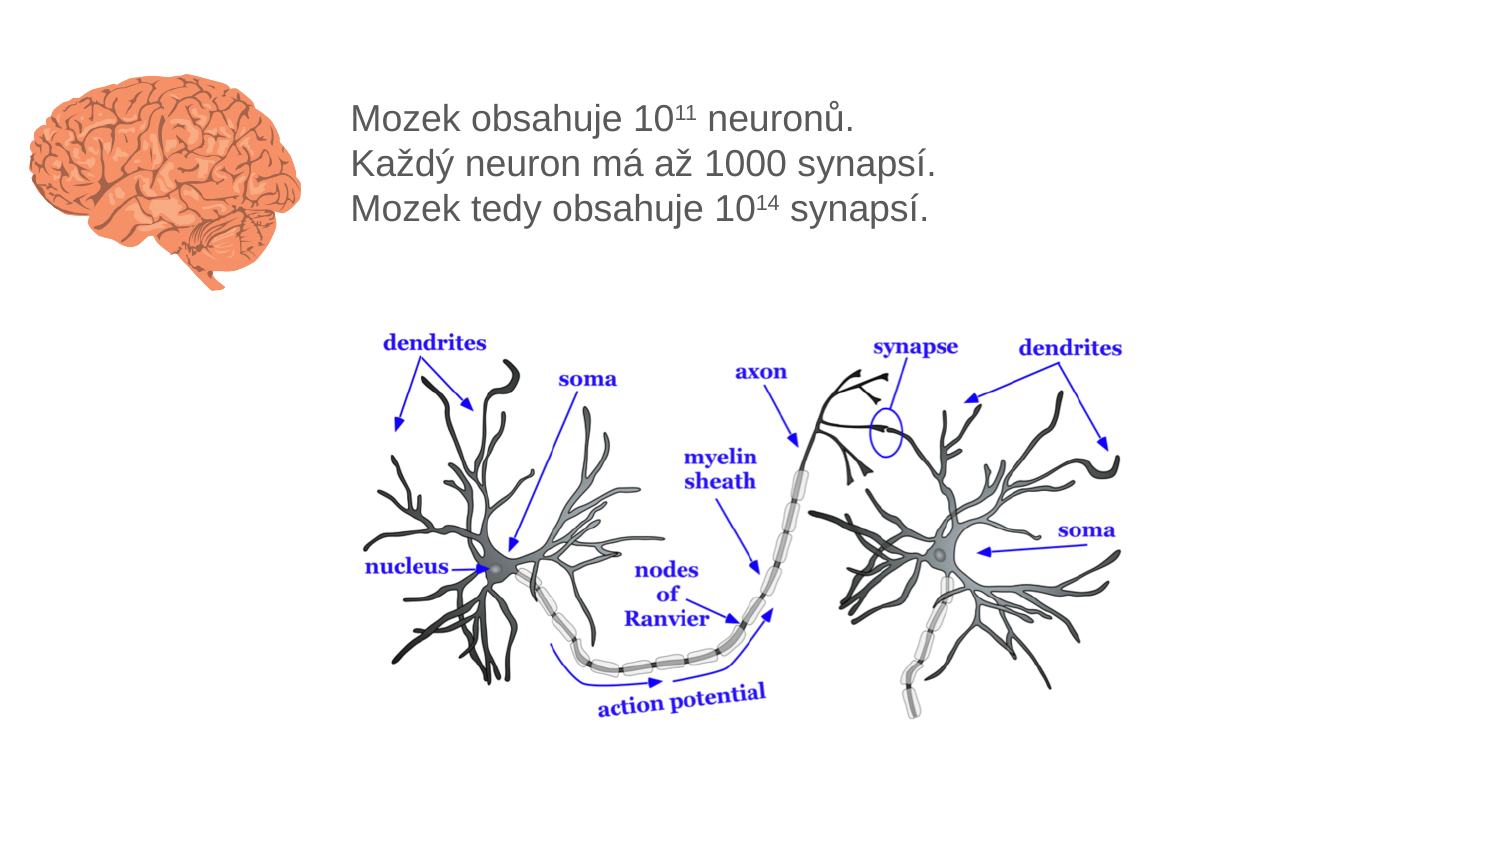

Mozek obsahuje 1011 neuronů.
Každý neuron má až 1000 synapsí.
Mozek tedy obsahuje 1014 synapsí.